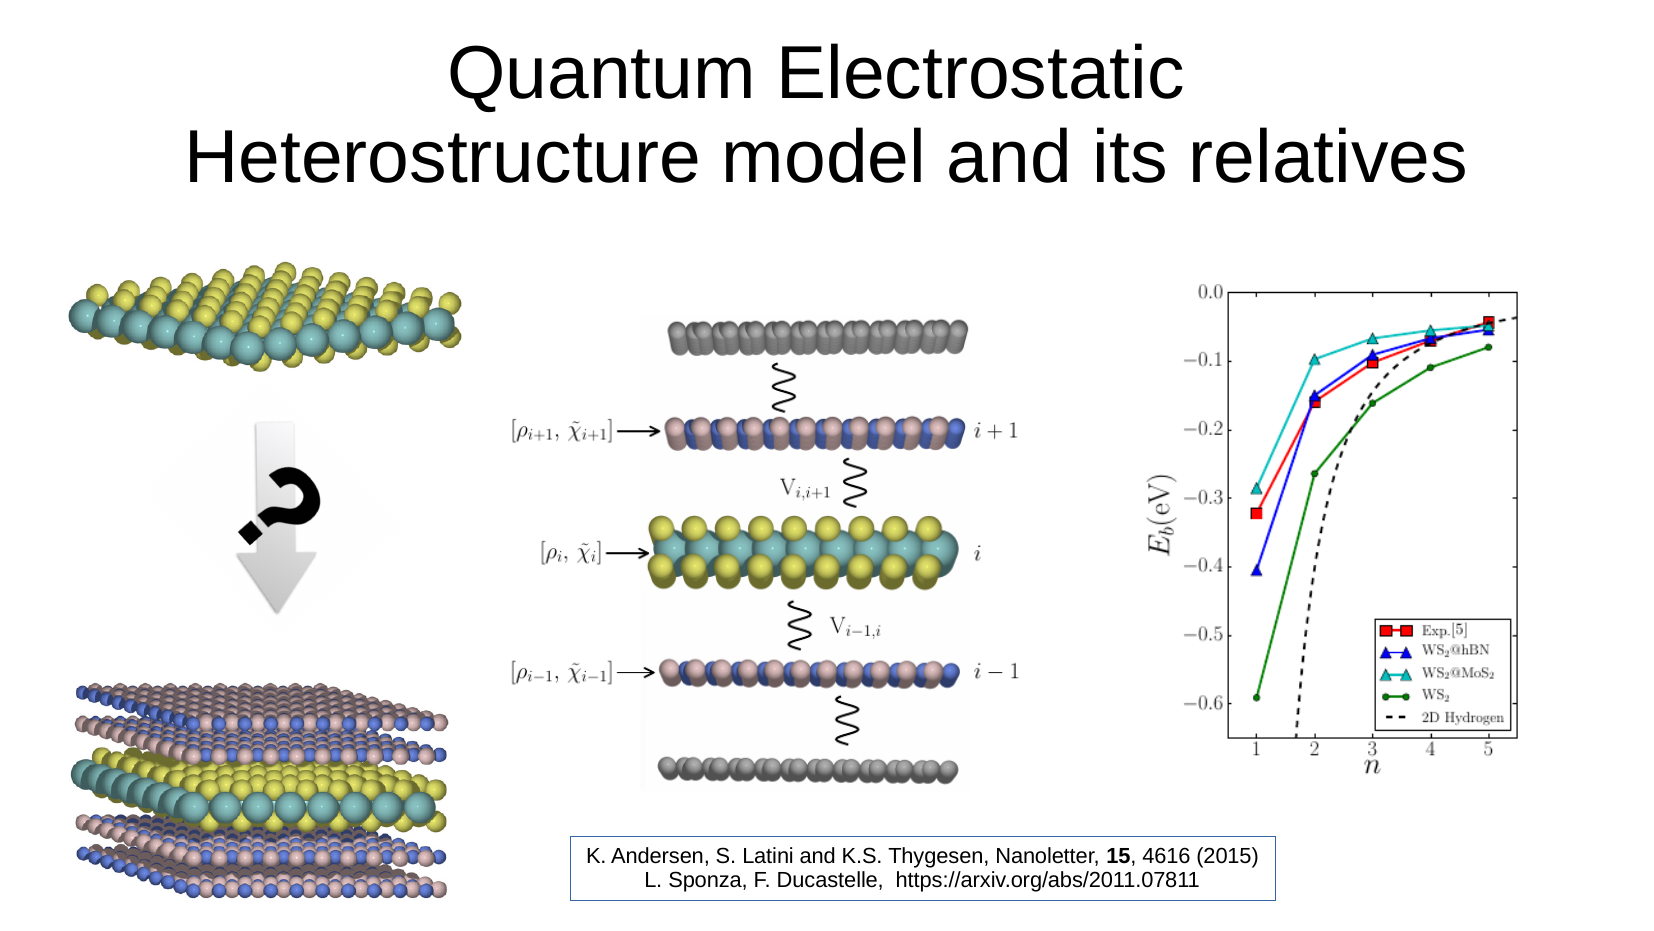

# Quantum Electrostatic Heterostructure model and its relatives
K. Andersen, S. Latini and K.S. Thygesen, Nanoletter, 15, 4616 (2015)
L. Sponza, F. Ducastelle, https://arxiv.org/abs/2011.07811